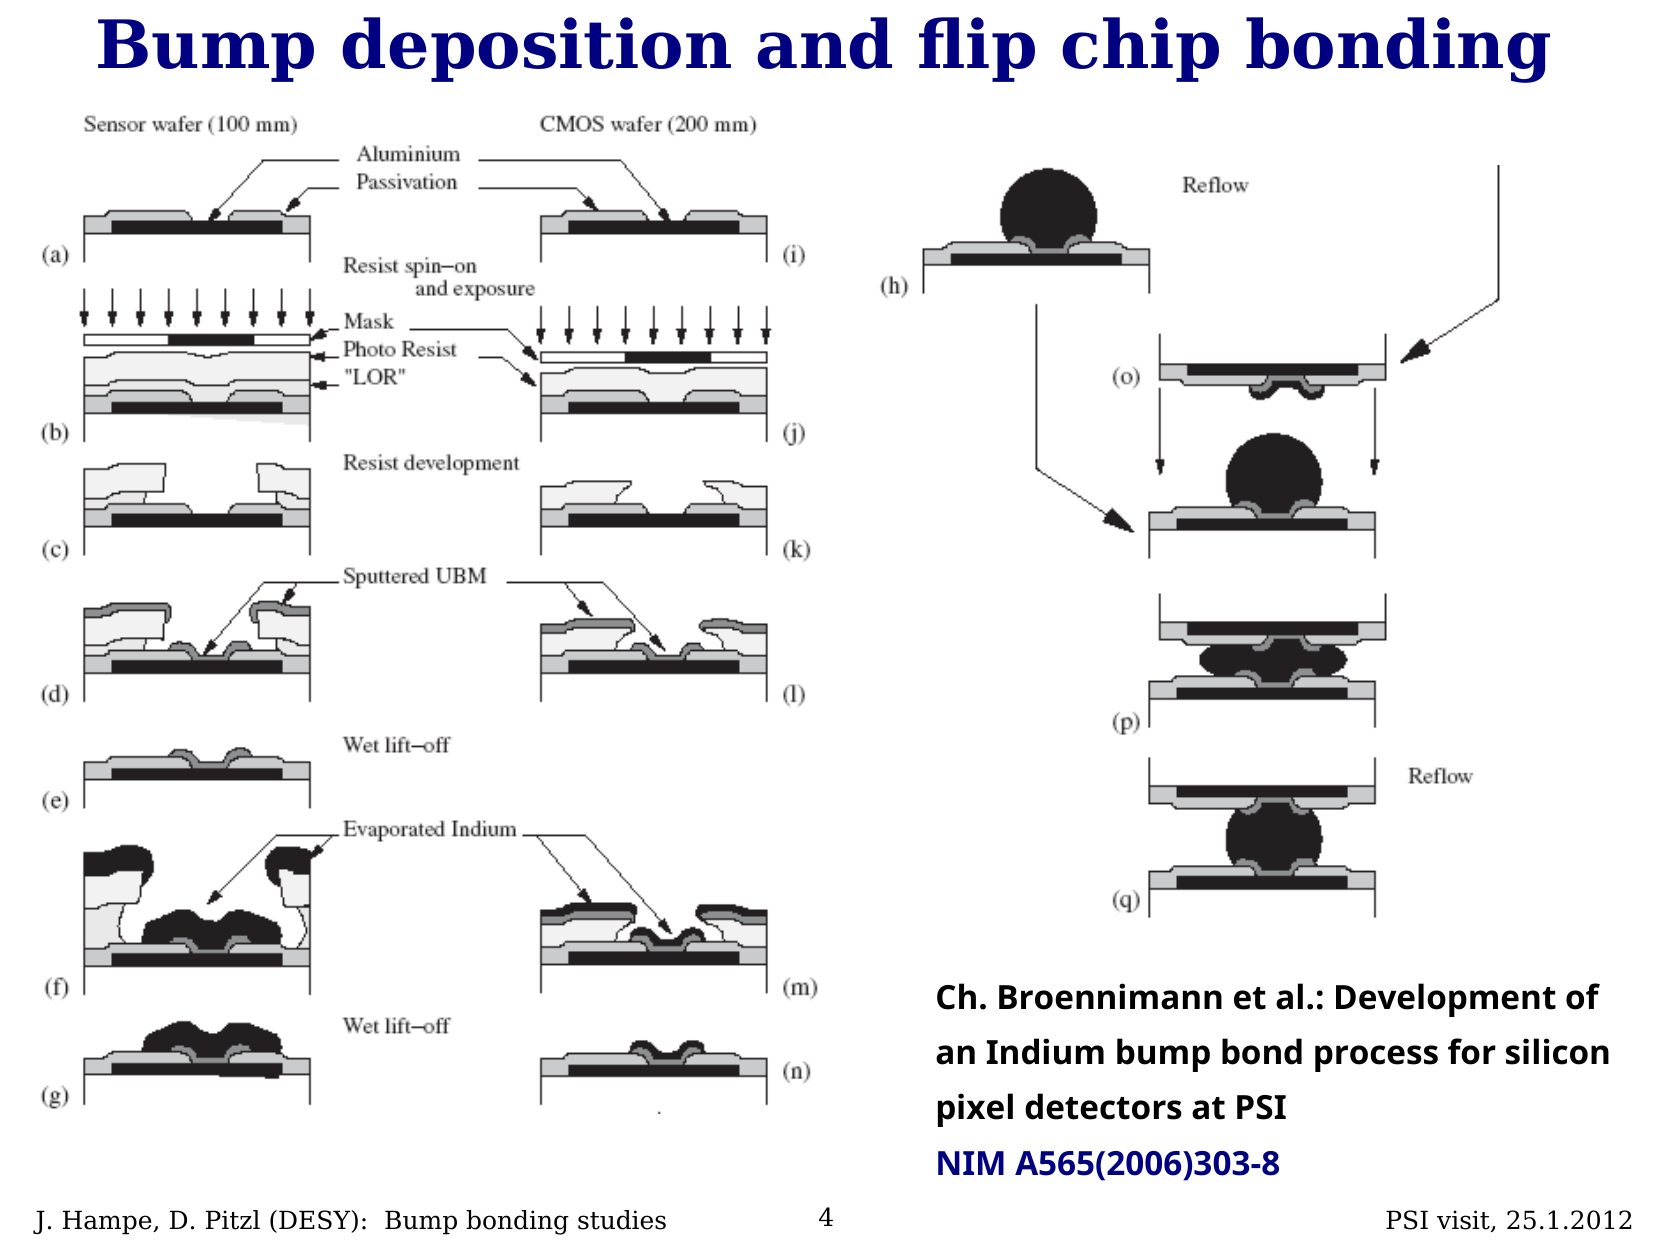

# Bump deposition and flip chip bonding
Ch. Broennimann et al.: Development of an Indium bump bond process for silicon pixel detectors at PSI NIM A565(2006)303-8